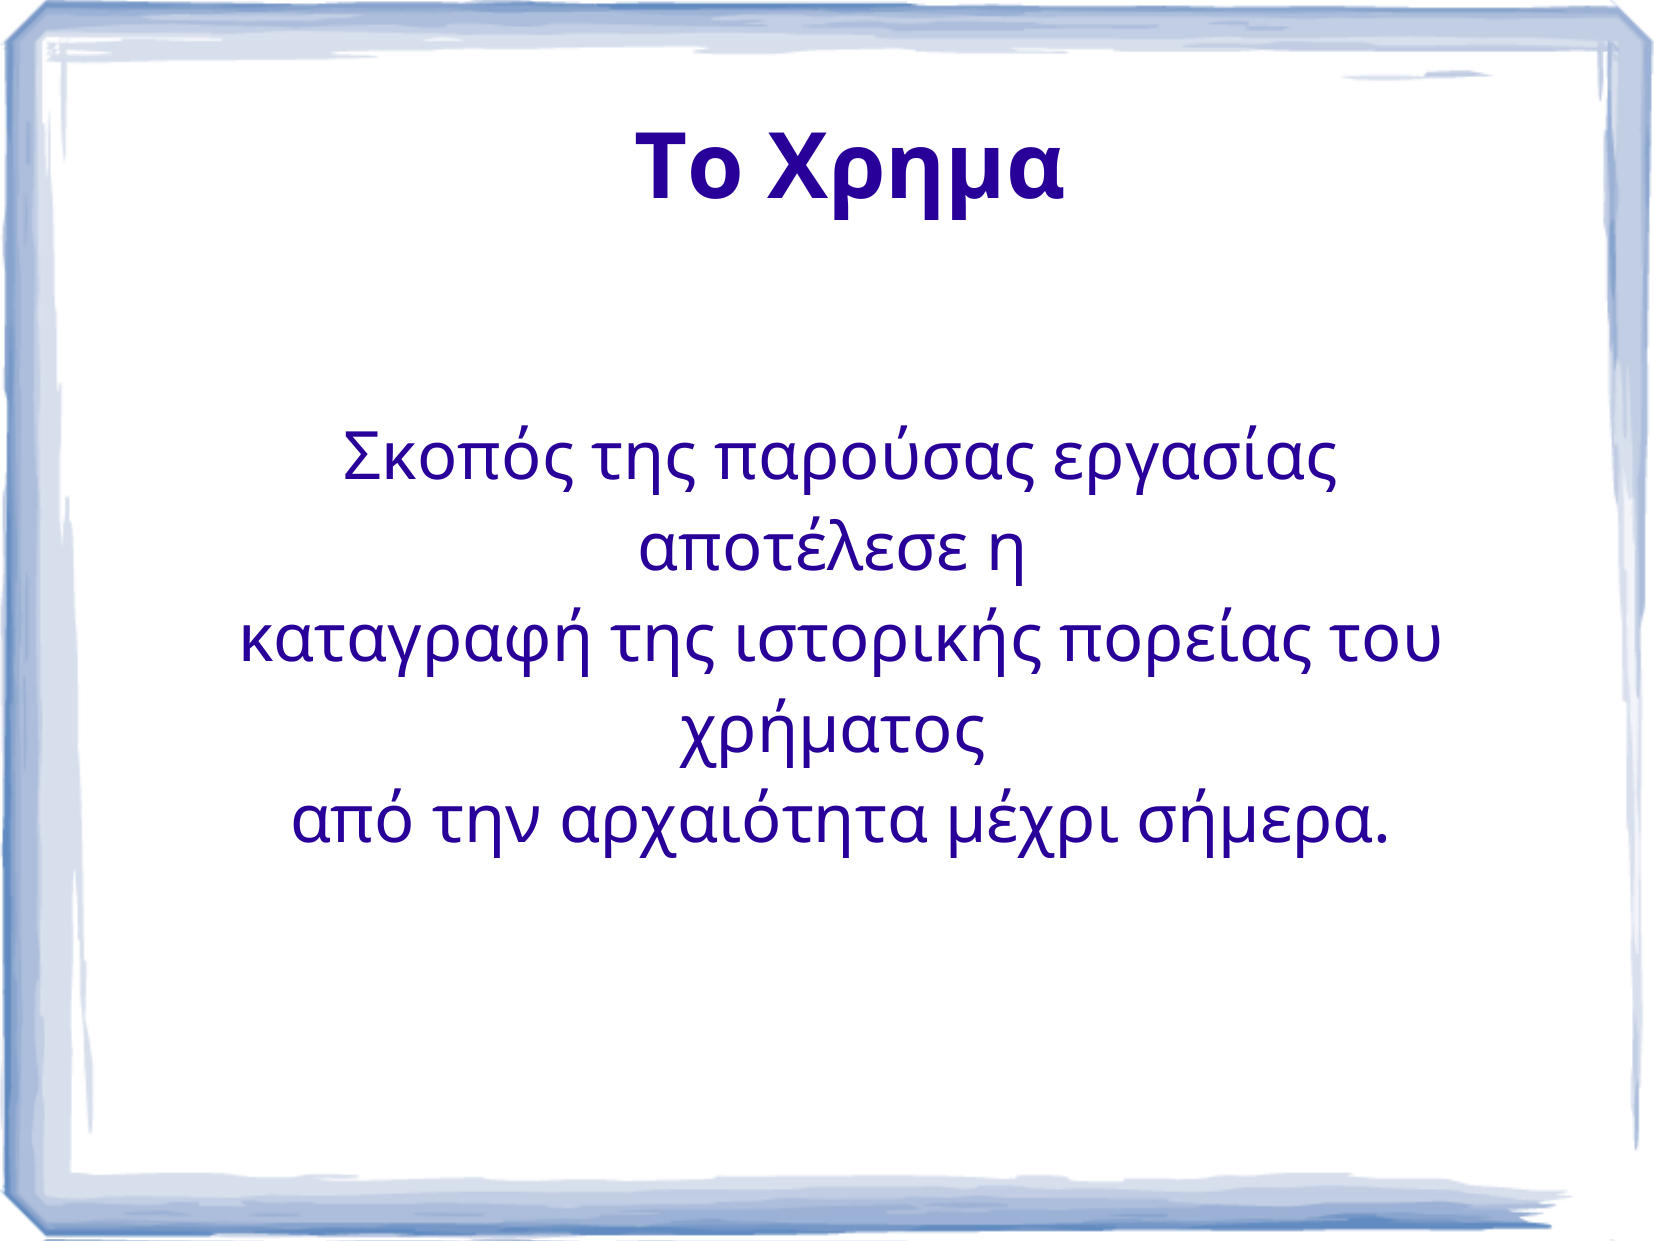

# Το Χρημα
Σκοπός της παρούσας εργασίας αποτέλεσε η
καταγραφή της ιστορικής πορείας του χρήματος
από την αρχαιότητα μέχρι σήμερα.